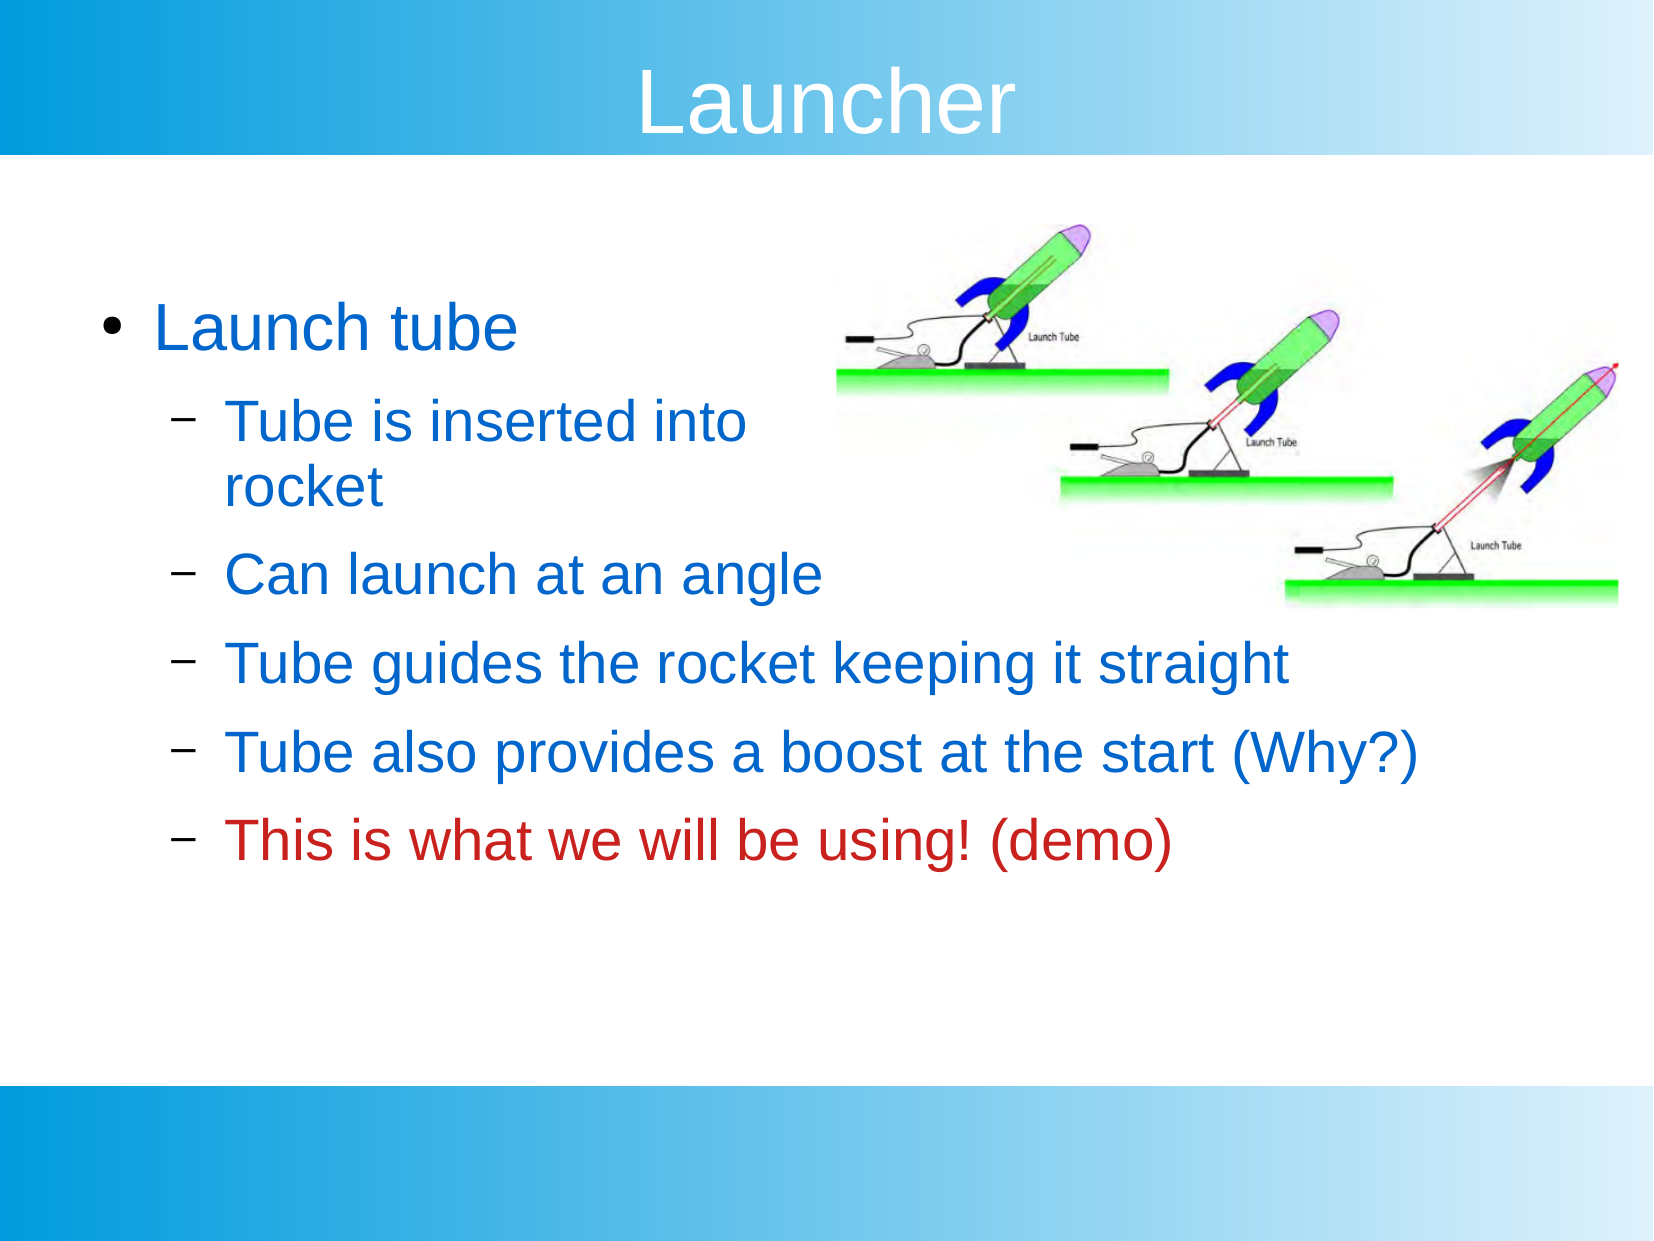

# Launcher
Launch tube
Tube is inserted into
rocket
Can launch at an angle
Tube guides the rocket keeping it straight
Tube also provides a boost at the start (Why?)
This is what we will be using! (demo)